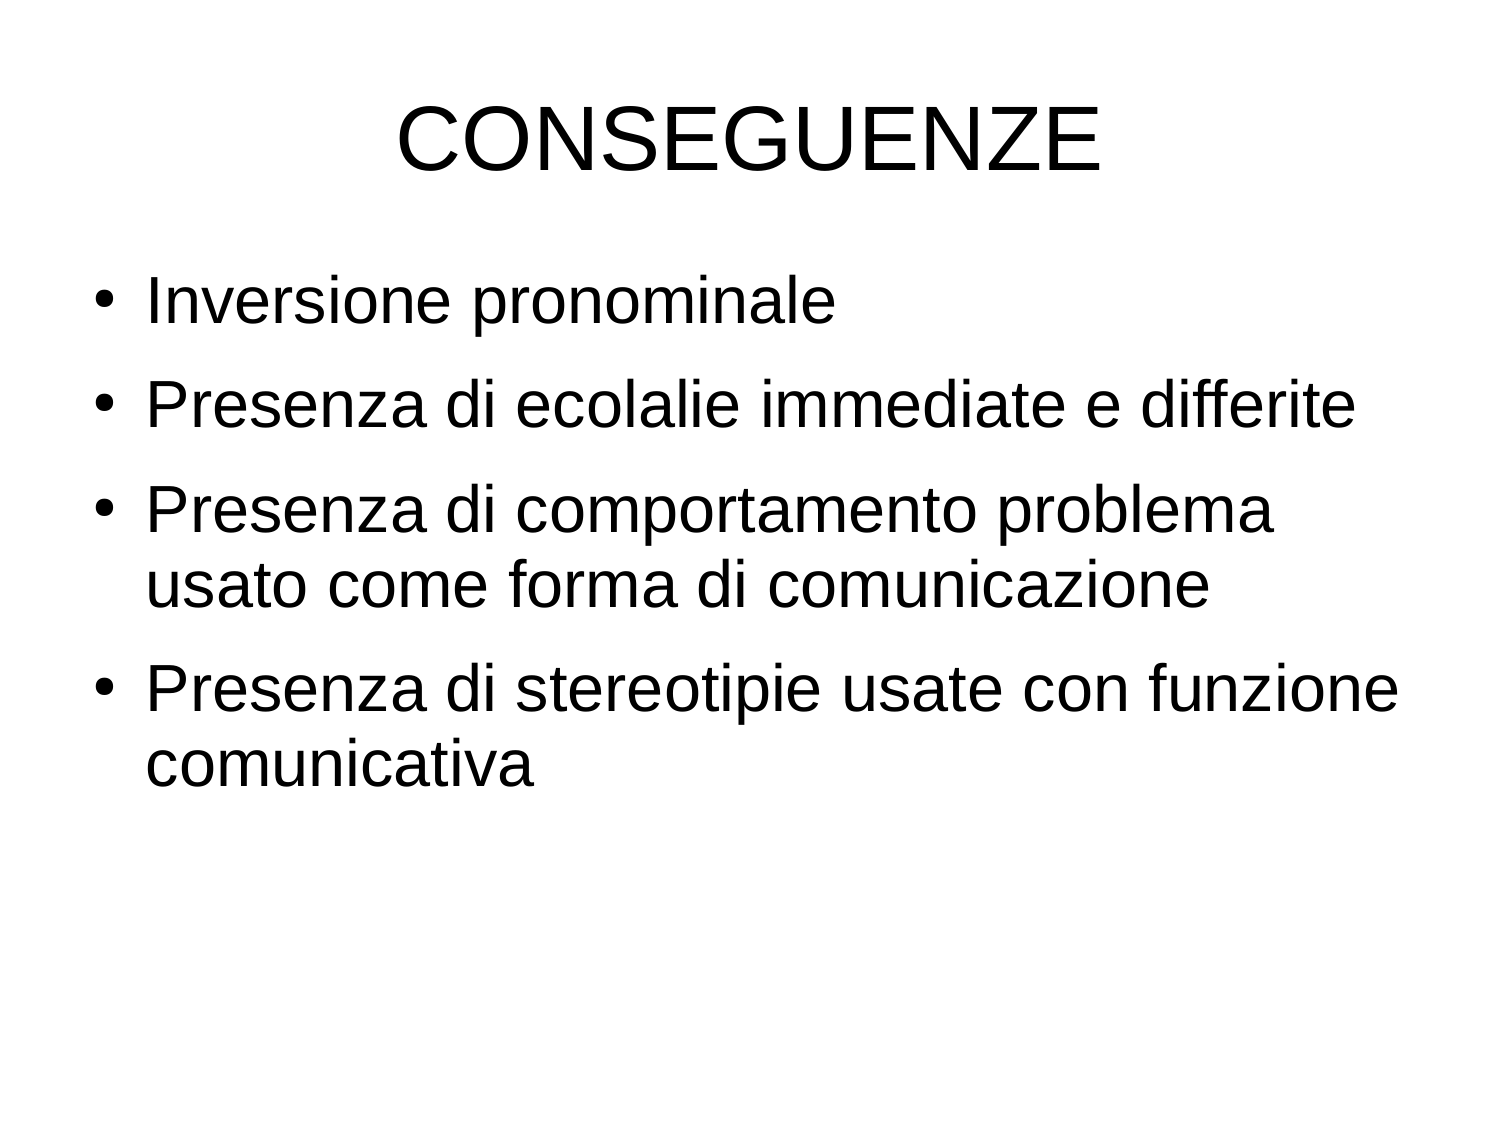

# CONSEGUENZE
Inversione pronominale
Presenza di ecolalie immediate e differite
Presenza di comportamento problema usato come forma di comunicazione
Presenza di stereotipie usate con funzione comunicativa